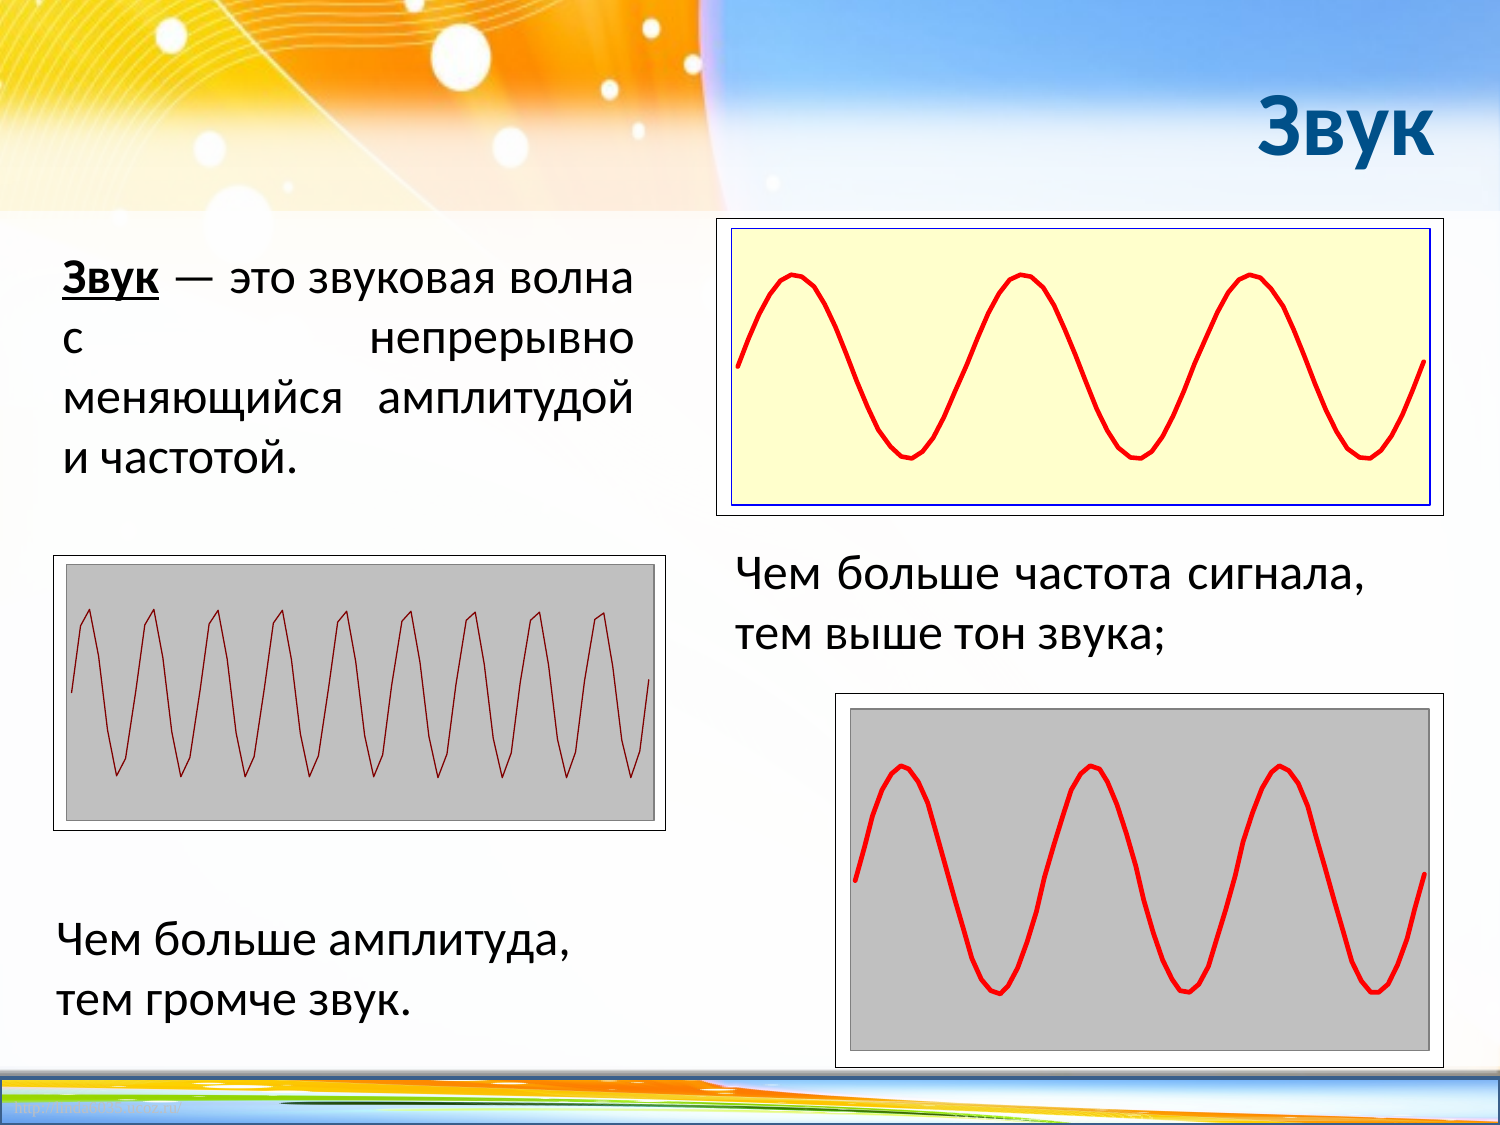

Звук
# Звук — это звуковая волна с непрерывно меняющийся амплитудой и частотой.
Чем больше частота сигнала, тем выше тон звука;
Чем больше амплитуда, тем громче звук.